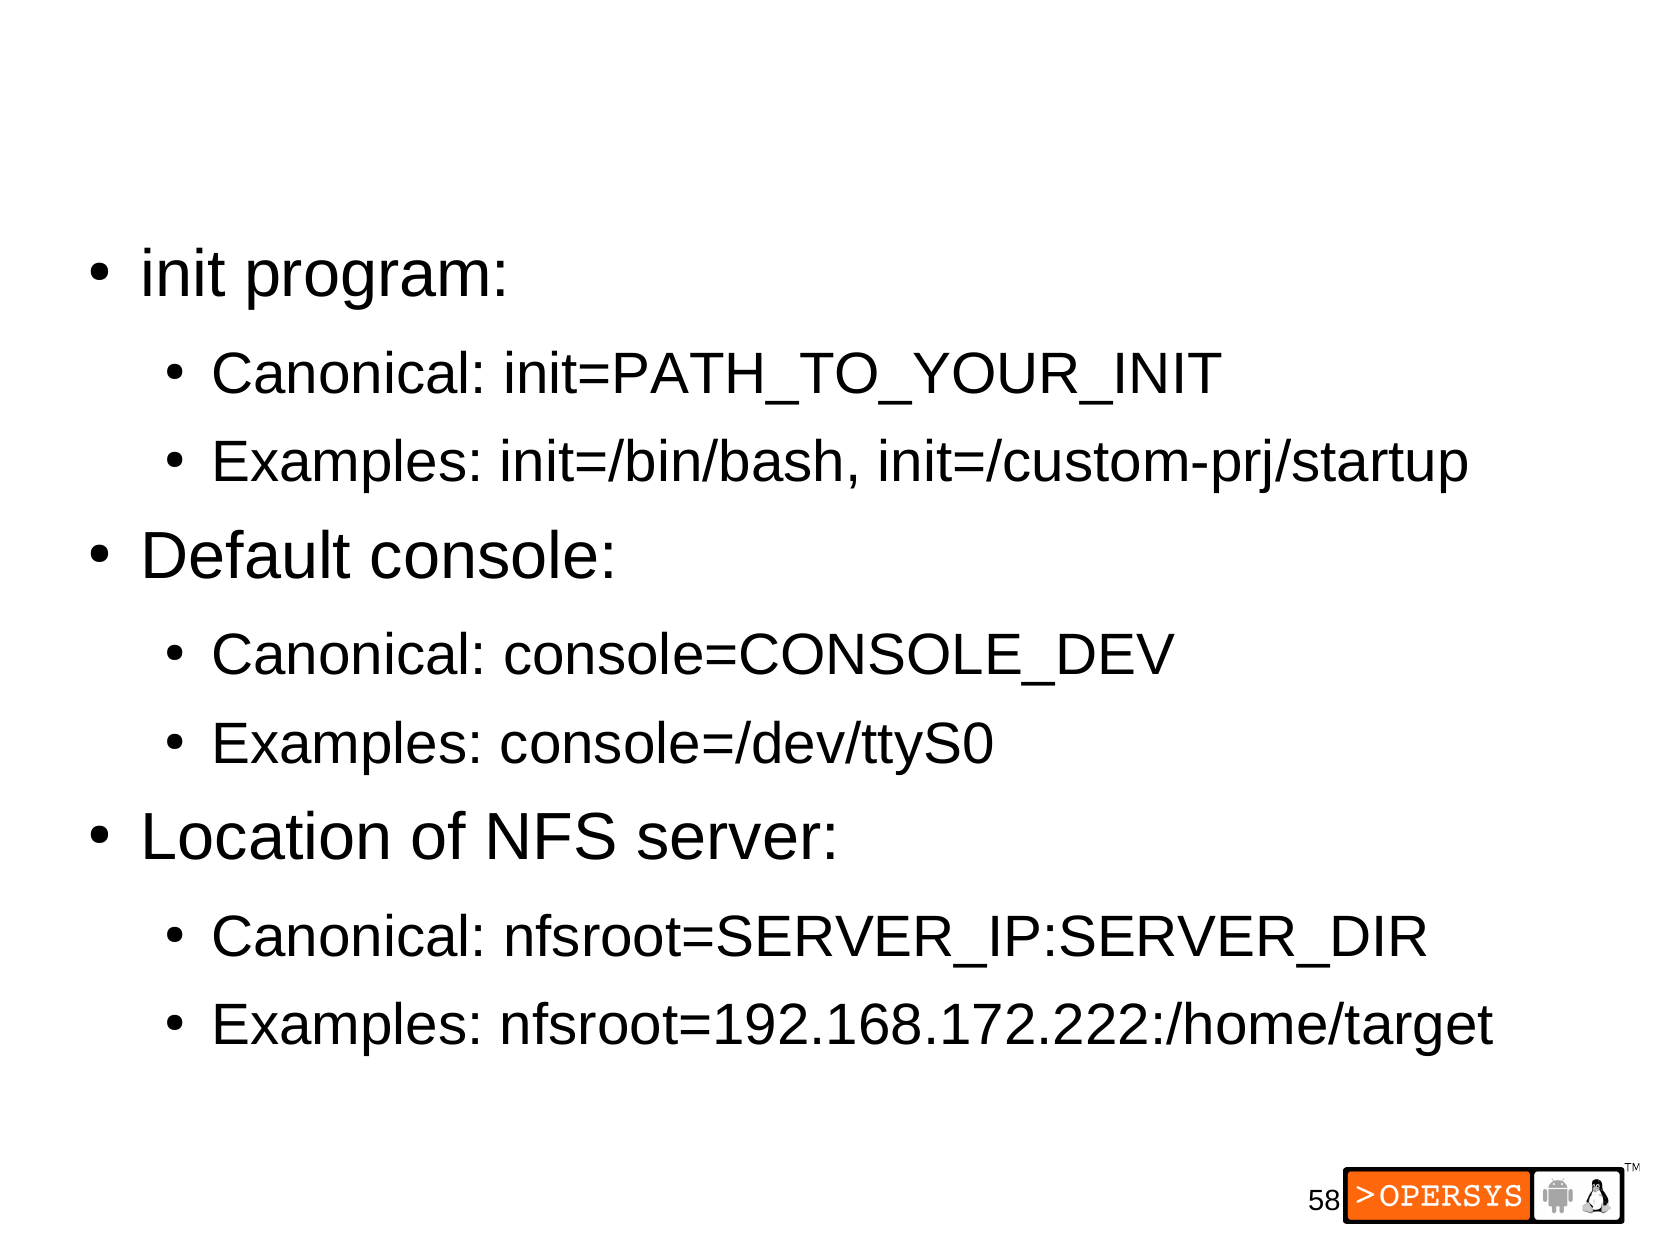

# init program:
Canonical: init=PATH_TO_YOUR_INIT
Examples: init=/bin/bash, init=/custom-prj/startup
Default console:
Canonical: console=CONSOLE_DEV
Examples: console=/dev/ttyS0
Location of NFS server:
Canonical: nfsroot=SERVER_IP:SERVER_DIR
Examples: nfsroot=192.168.172.222:/home/target